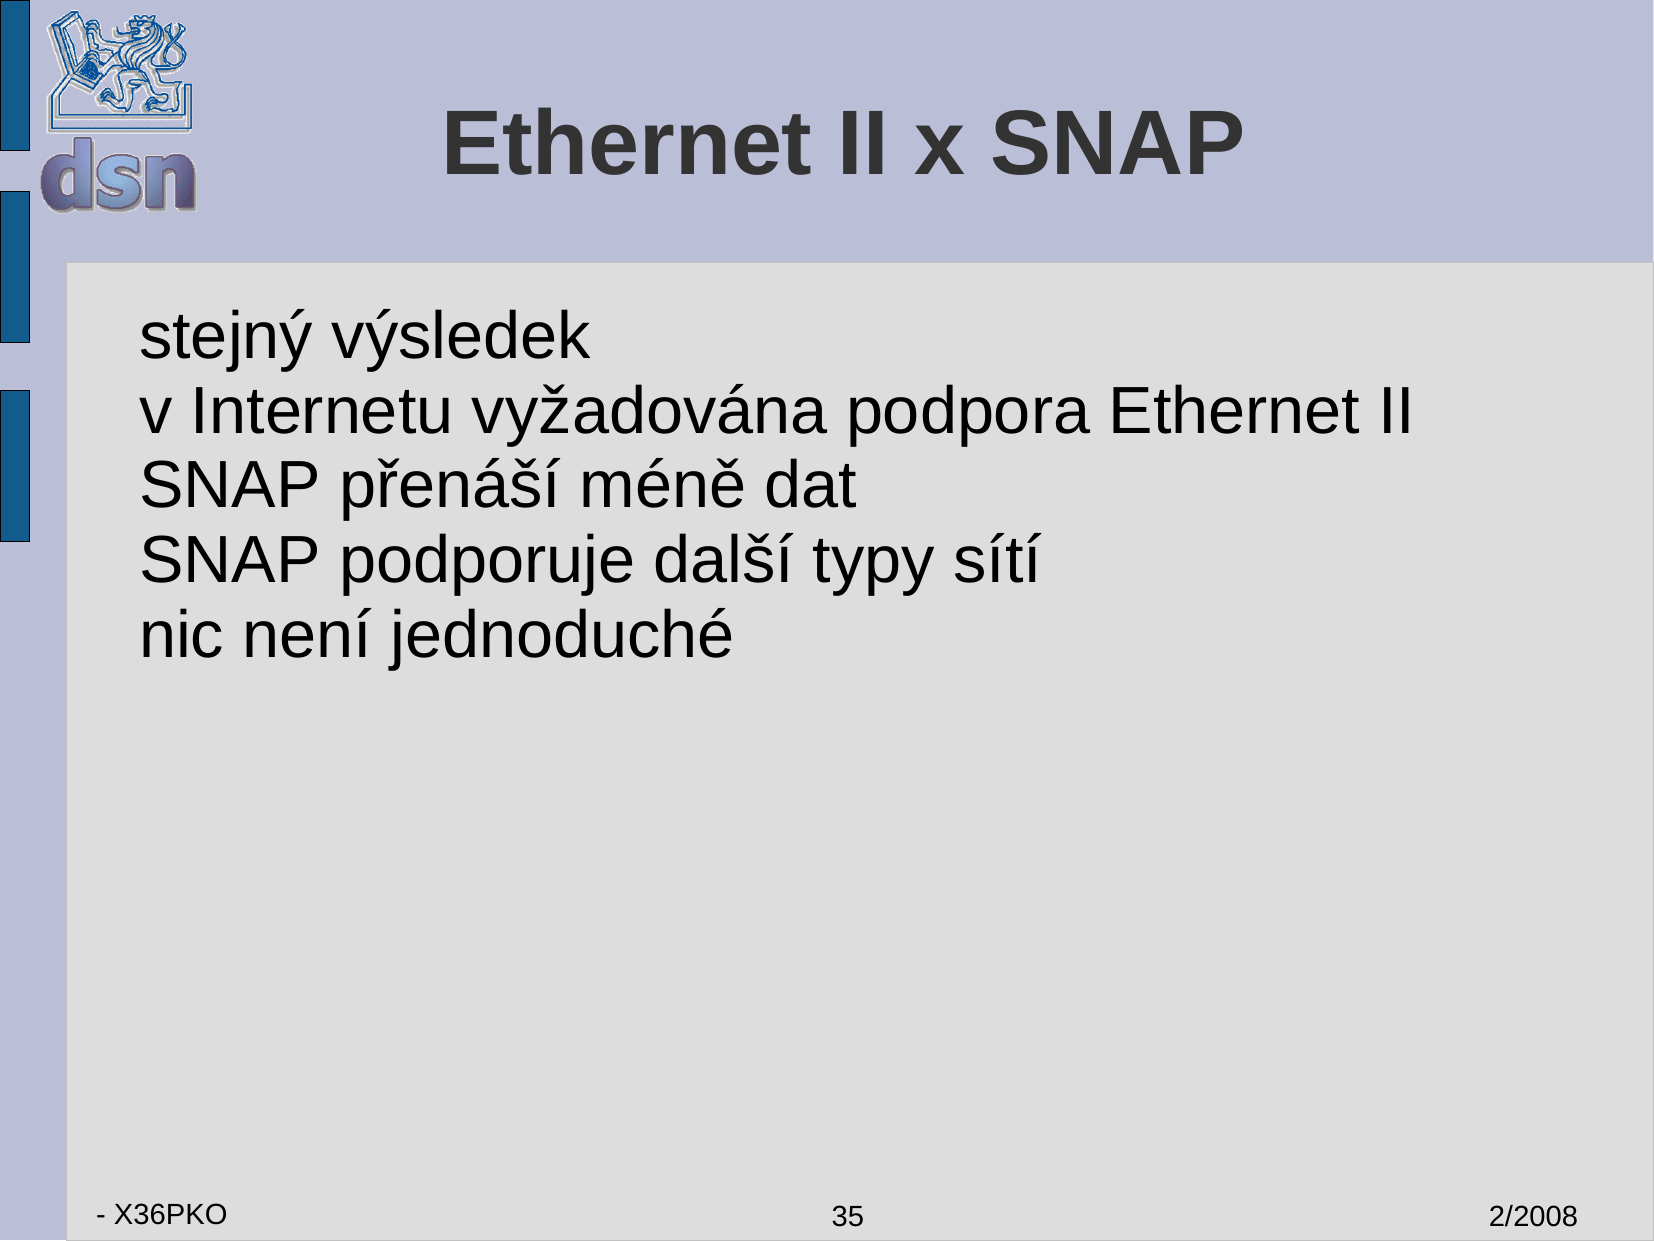

# Ethernet II x SNAP
stejný výsledek
v Internetu vyžadována podpora Ethernet II
SNAP přenáší méně dat
SNAP podporuje další typy sítí
nic není jednoduché